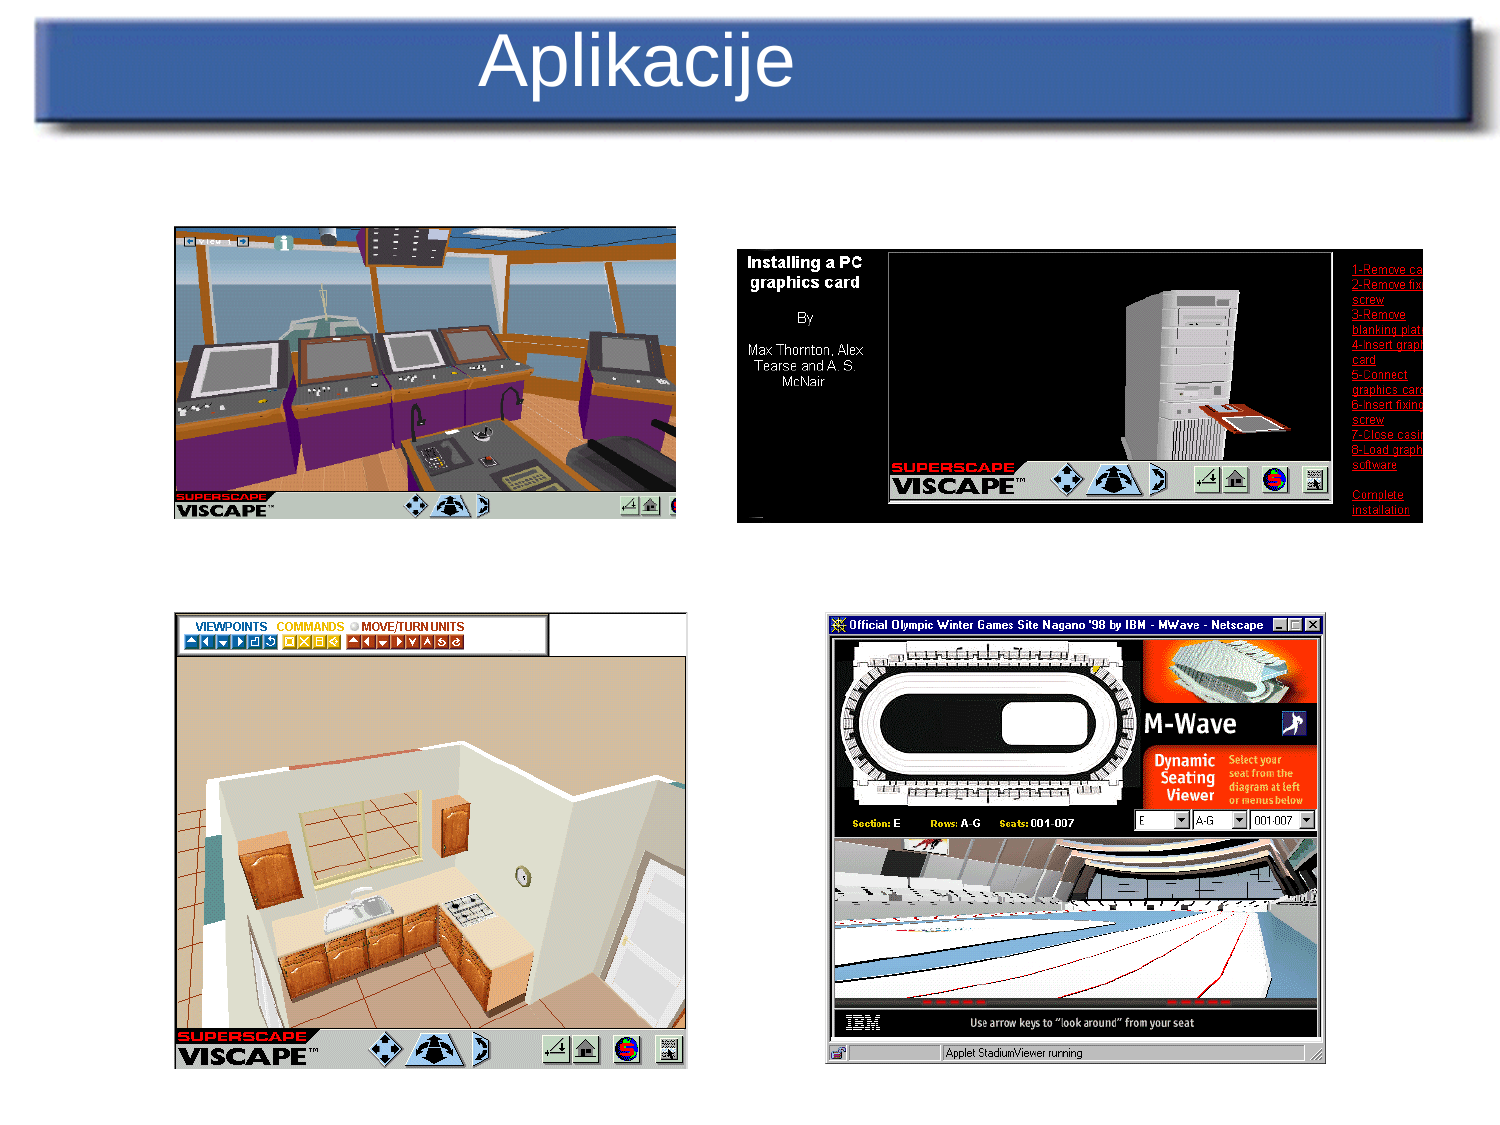

# Aplikacije
Simulation
Education
General Assistance
Design